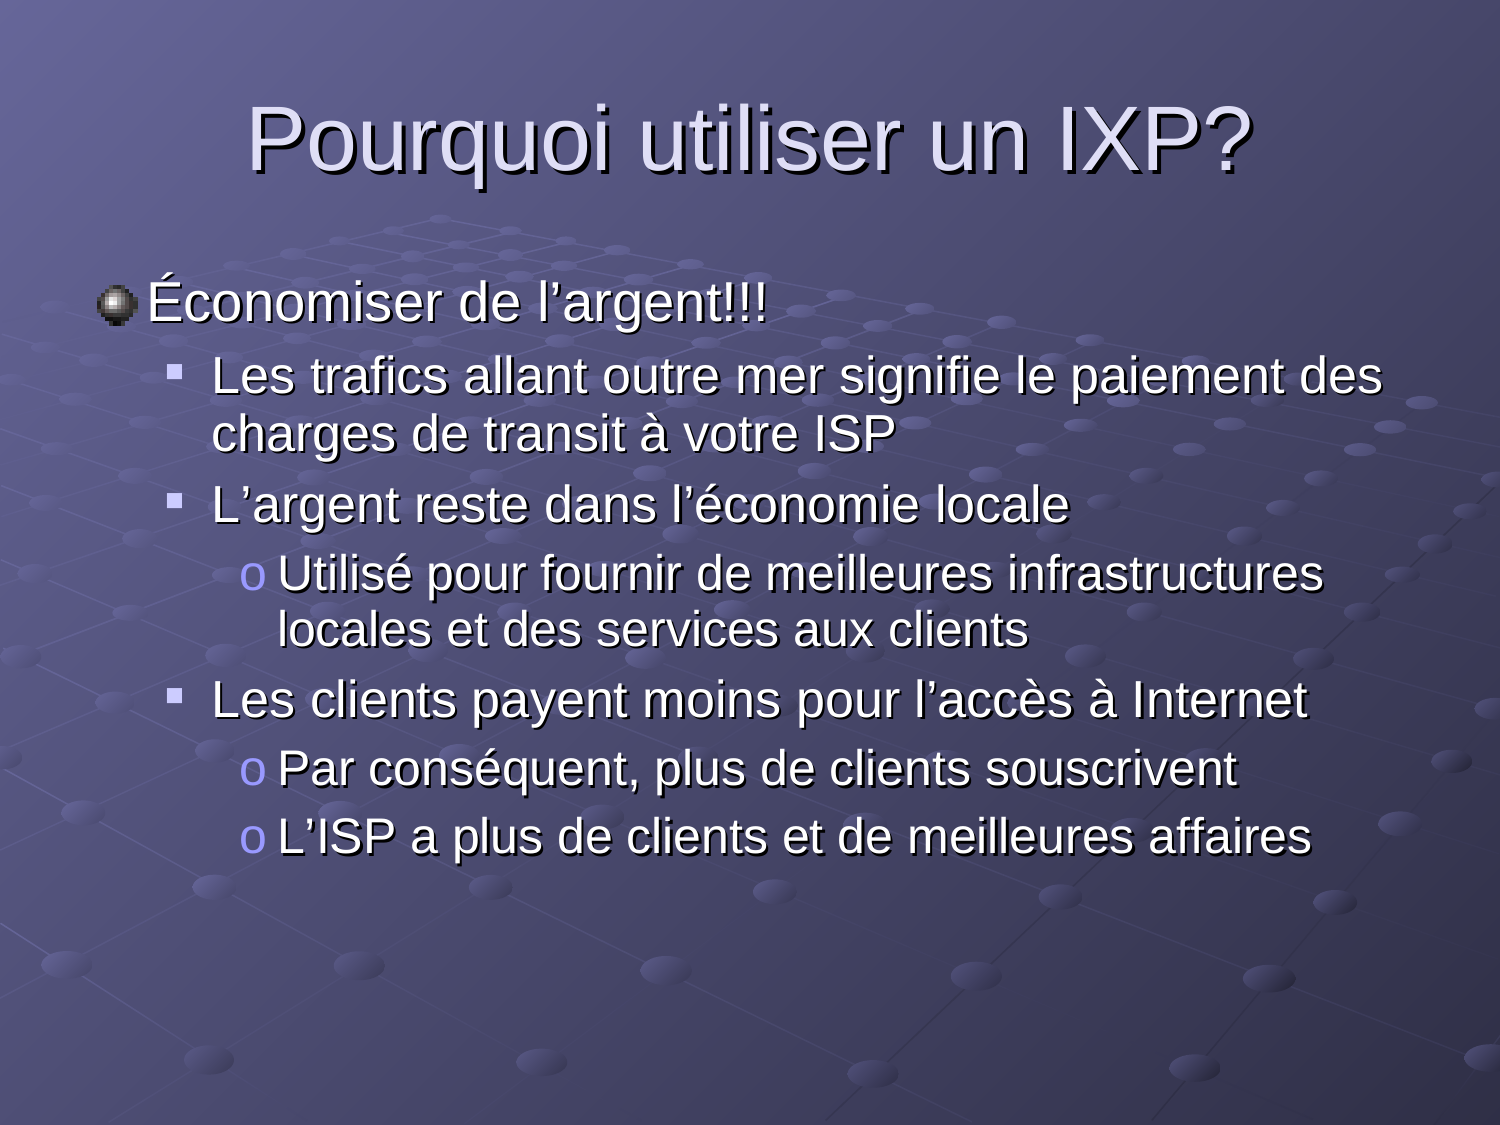

# Pourquoi utiliser un IXP?
Économiser de l’argent!!!
Les trafics allant outre mer signifie le paiement des charges de transit à votre ISP
L’argent reste dans l’économie locale
Utilisé pour fournir de meilleures infrastructures locales et des services aux clients
Les clients payent moins pour l’accès à Internet
Par conséquent, plus de clients souscrivent
L’ISP a plus de clients et de meilleures affaires